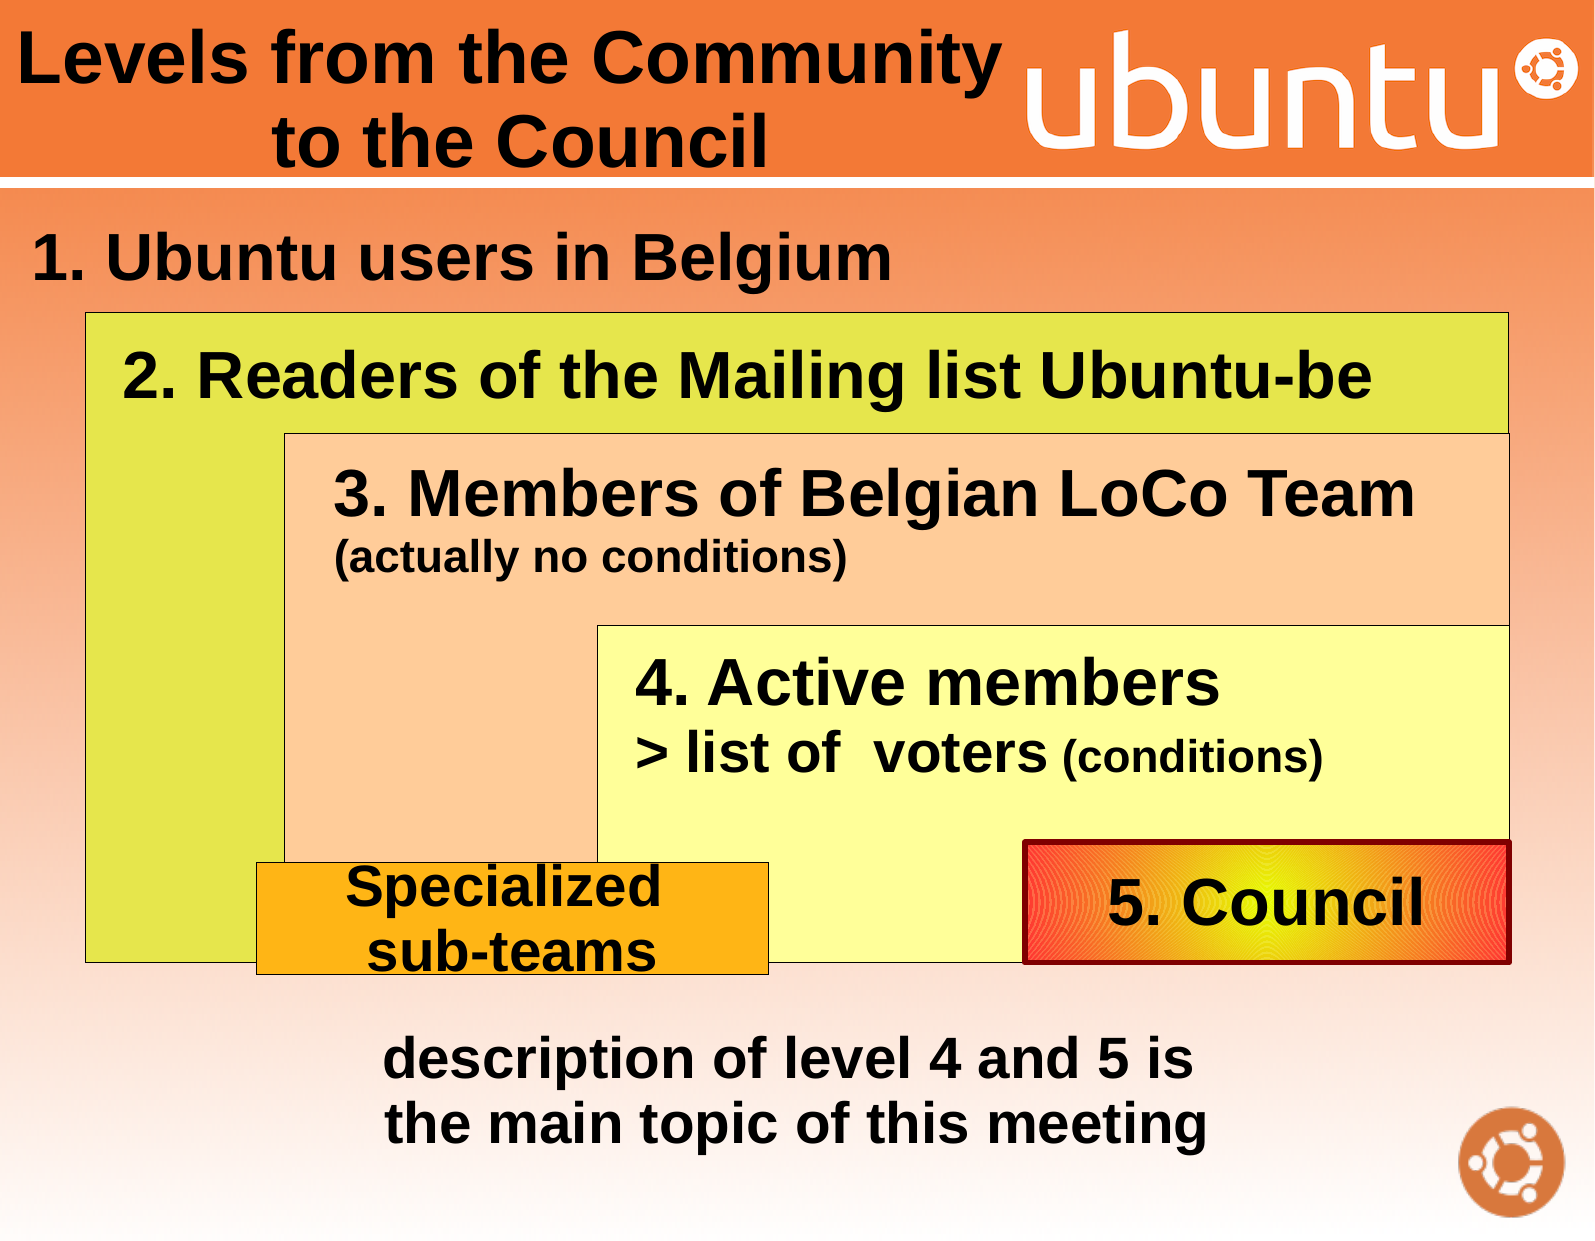

# Levels from the Community to the Council
1. Ubuntu users in Belgium
2. Readers of the Mailing list Ubuntu-be
3. Members of Belgian LoCo Team
(actually no conditions)
4. Active members
> list of voters (conditions)
5. Council
Specialized
sub-teams
description of level 4 and 5 is
the main topic of this meeting